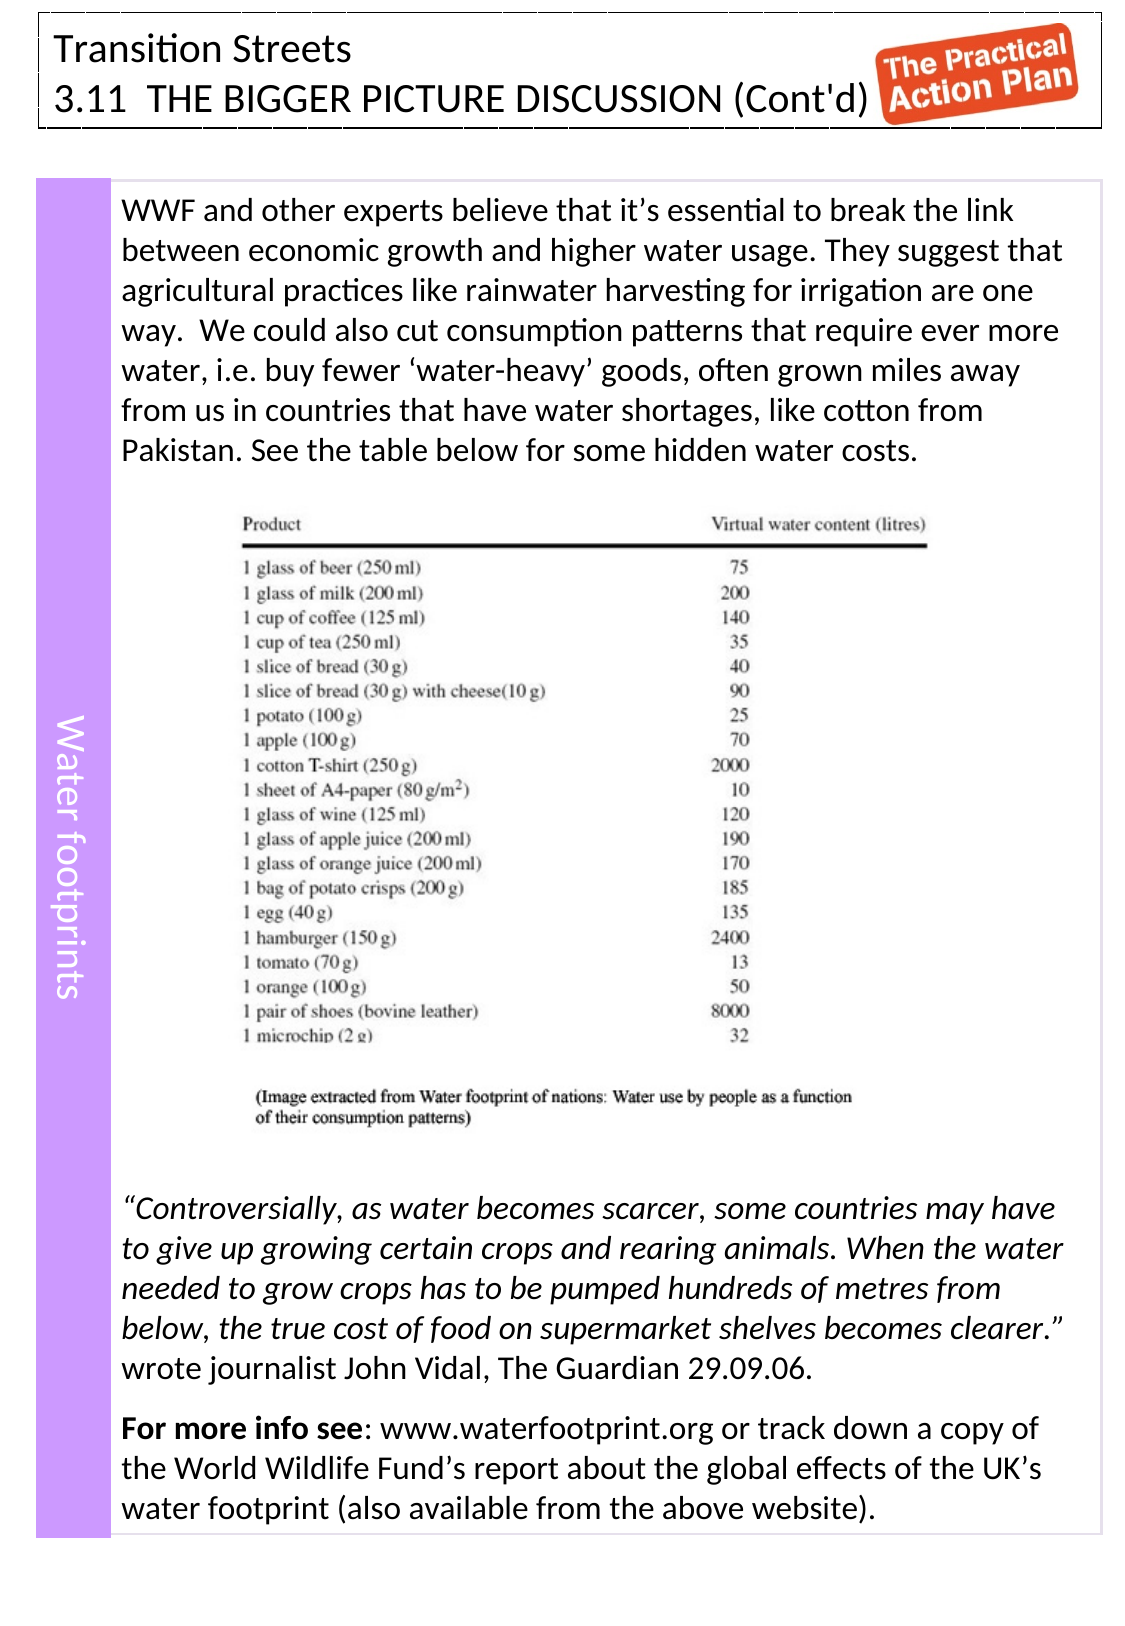

Transition Streets
3.11 THE BIGGER PICTURE DISCUSSION (Cont'd)
Water footprints
WWF and other experts believe that it’s essential to break the link between economic growth and higher water usage. They suggest that agricultural practices like rainwater harvesting for irrigation are one way. We could also cut consumption patterns that require ever more water, i.e. buy fewer ‘water-heavy’ goods, often grown miles away from us in countries that have water shortages, like cotton from Pakistan. See the table below for some hidden water costs.
“Controversially, as water becomes scarcer, some countries may have to give up growing certain crops and rearing animals. When the water needed to grow crops has to be pumped hundreds of metres from below, the true cost of food on supermarket shelves becomes clearer.” wrote journalist John Vidal, The Guardian 29.09.06.
For more info see: www.waterfootprint.org or track down a copy of the World Wildlife Fund’s report about the global effects of the UK’s water footprint (also available from the above website).